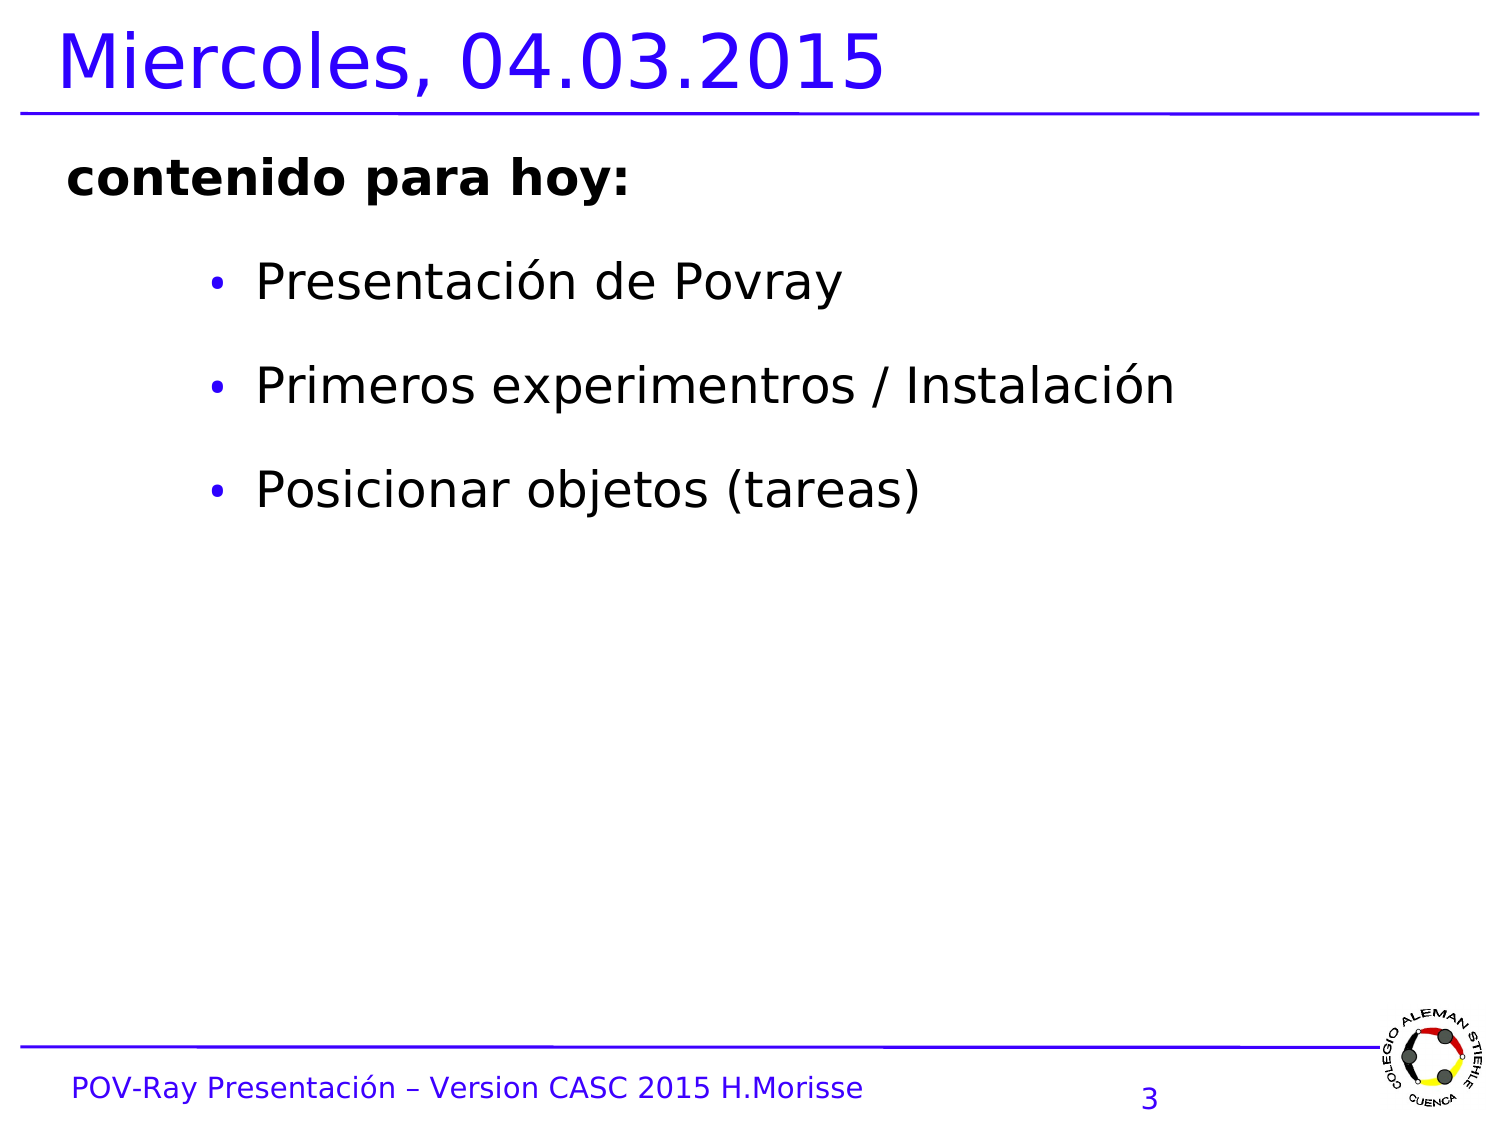

# Miercoles, 04.03.2015
contenido para hoy:
Presentación de Povray
Primeros experimentros / Instalación
Posicionar objetos (tareas)